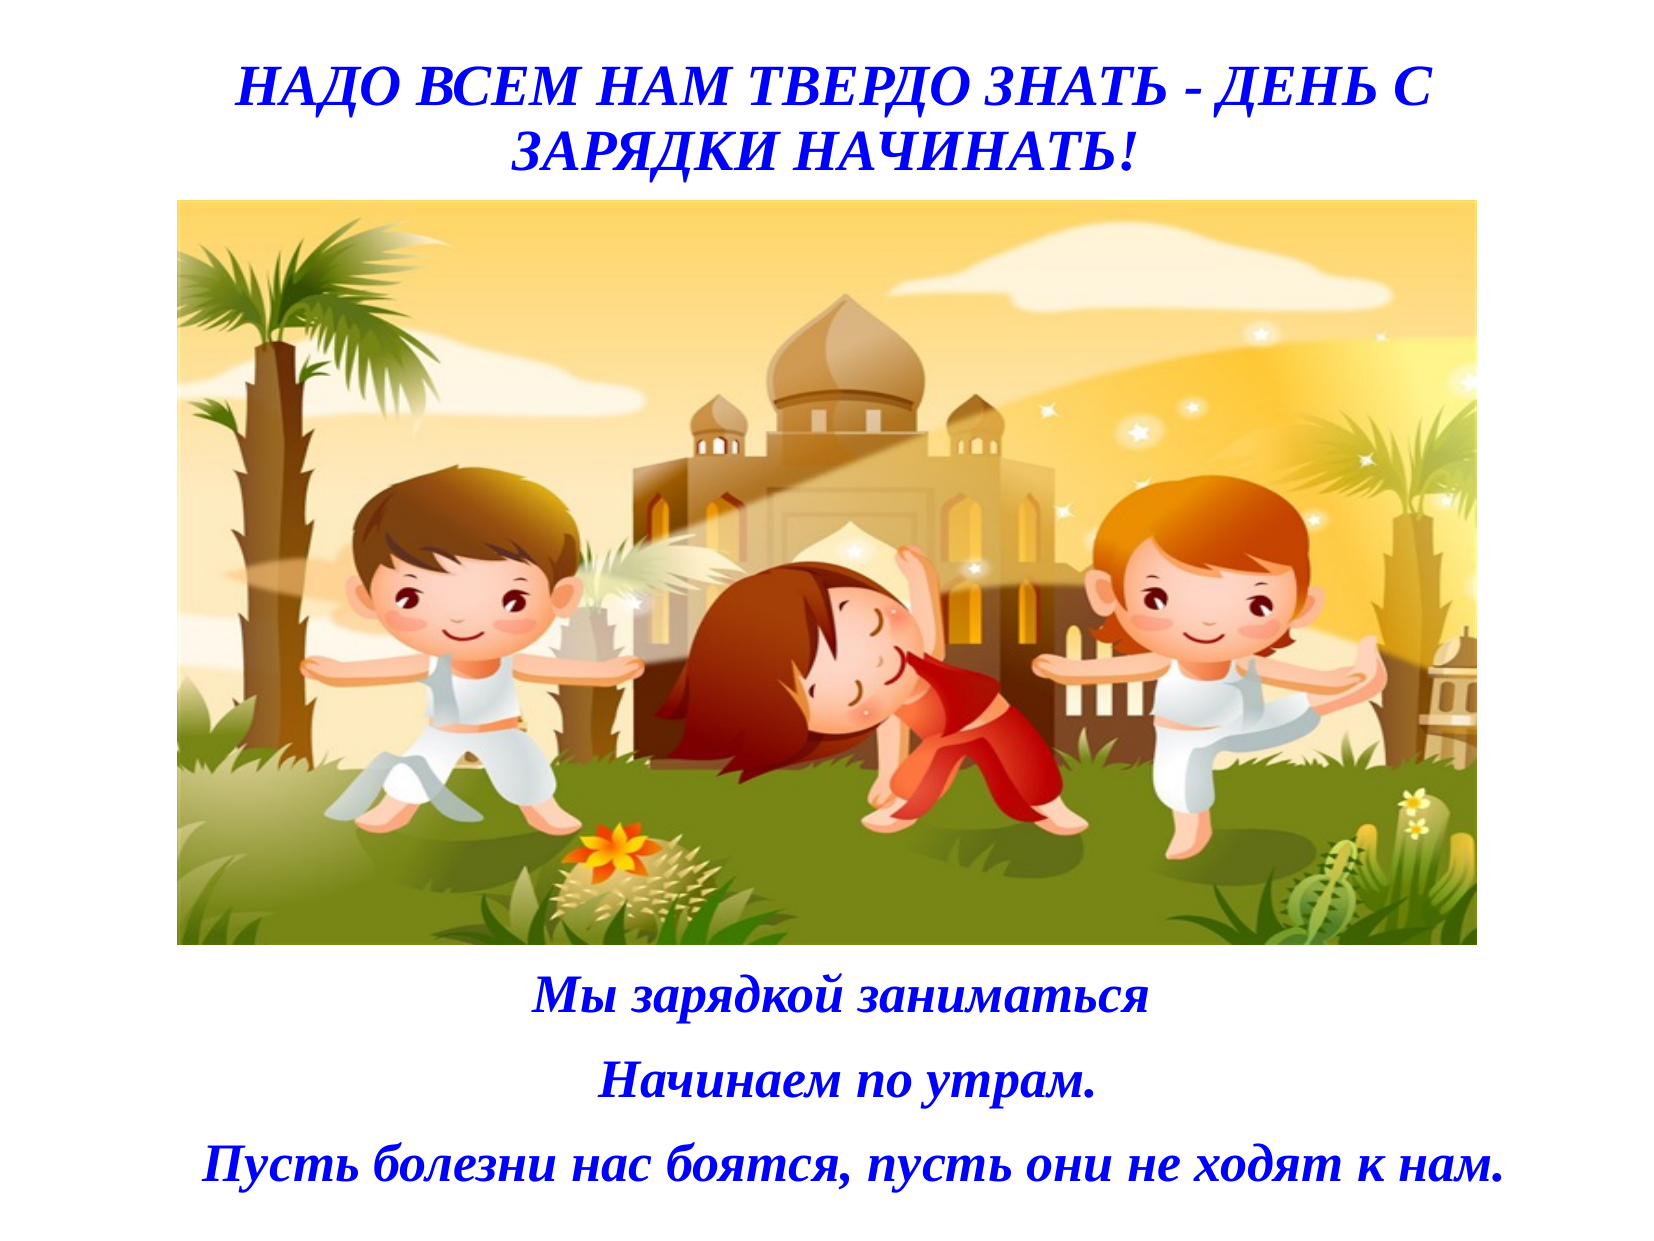

# НАДО ВСЕМ НАМ ТВЕРДО ЗНАТЬ - ДЕНЬ С ЗАРЯДКИ НАЧИНАТЬ!
Мы зарядкой заниматься
Начинаем по утрам.
 Пусть болезни нас боятся, пусть они не ходят к нам.